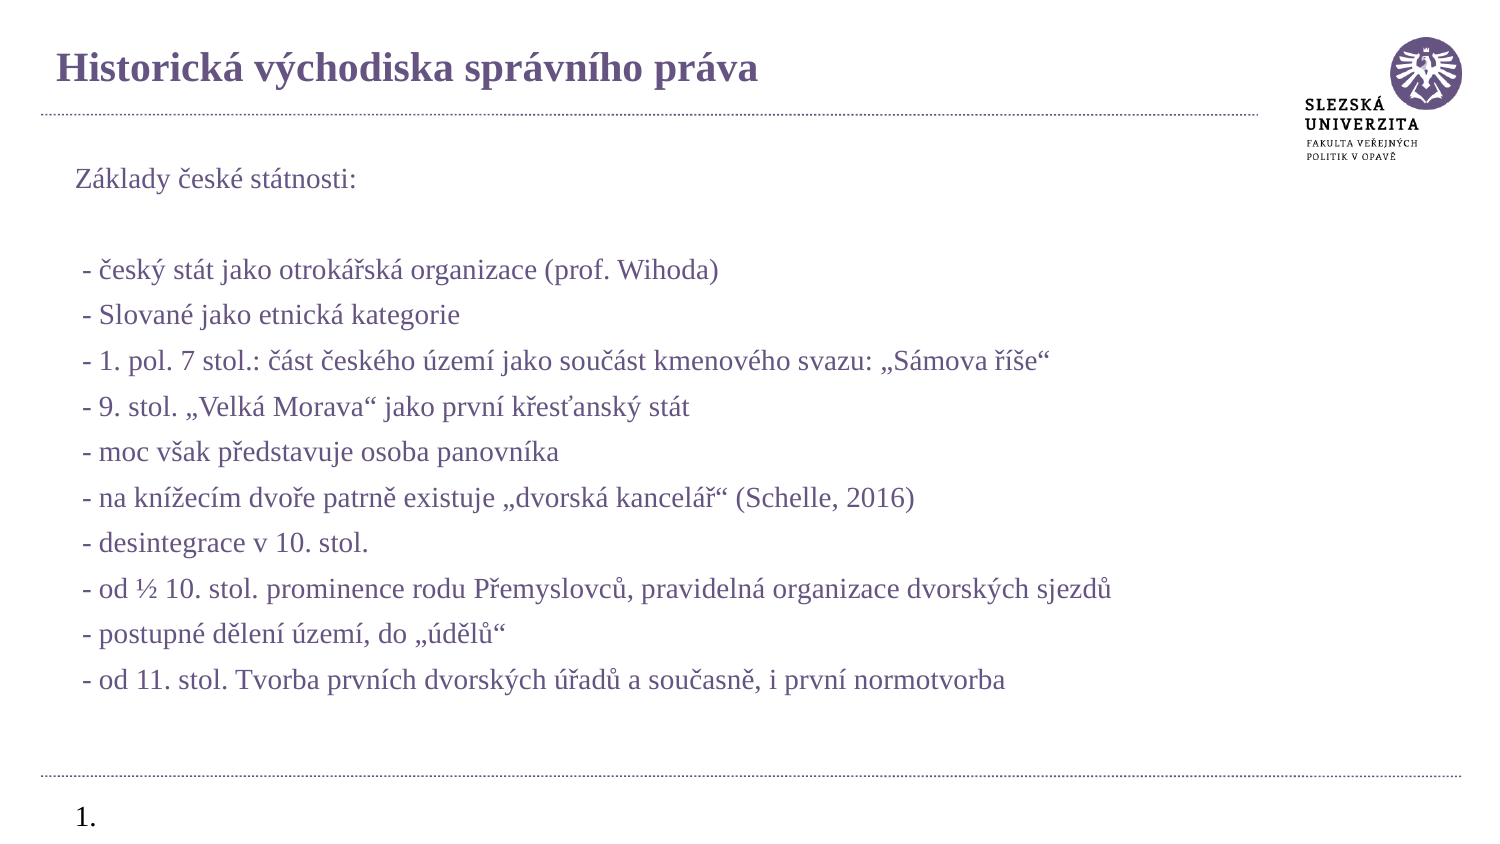

# Historická východiska správního práva
Základy české státnosti:
 - český stát jako otrokářská organizace (prof. Wihoda)
 - Slované jako etnická kategorie
 - 1. pol. 7 stol.: část českého území jako součást kmenového svazu: „Sámova říše“
 - 9. stol. „Velká Morava“ jako první křesťanský stát
 - moc však představuje osoba panovníka
 - na knížecím dvoře patrně existuje „dvorská kancelář“ (Schelle, 2016)
 - desintegrace v 10. stol.
 - od ½ 10. stol. prominence rodu Přemyslovců, pravidelná organizace dvorských sjezdů
 - postupné dělení území, do „údělů“
 - od 11. stol. Tvorba prvních dvorských úřadů a současně, i první normotvorba